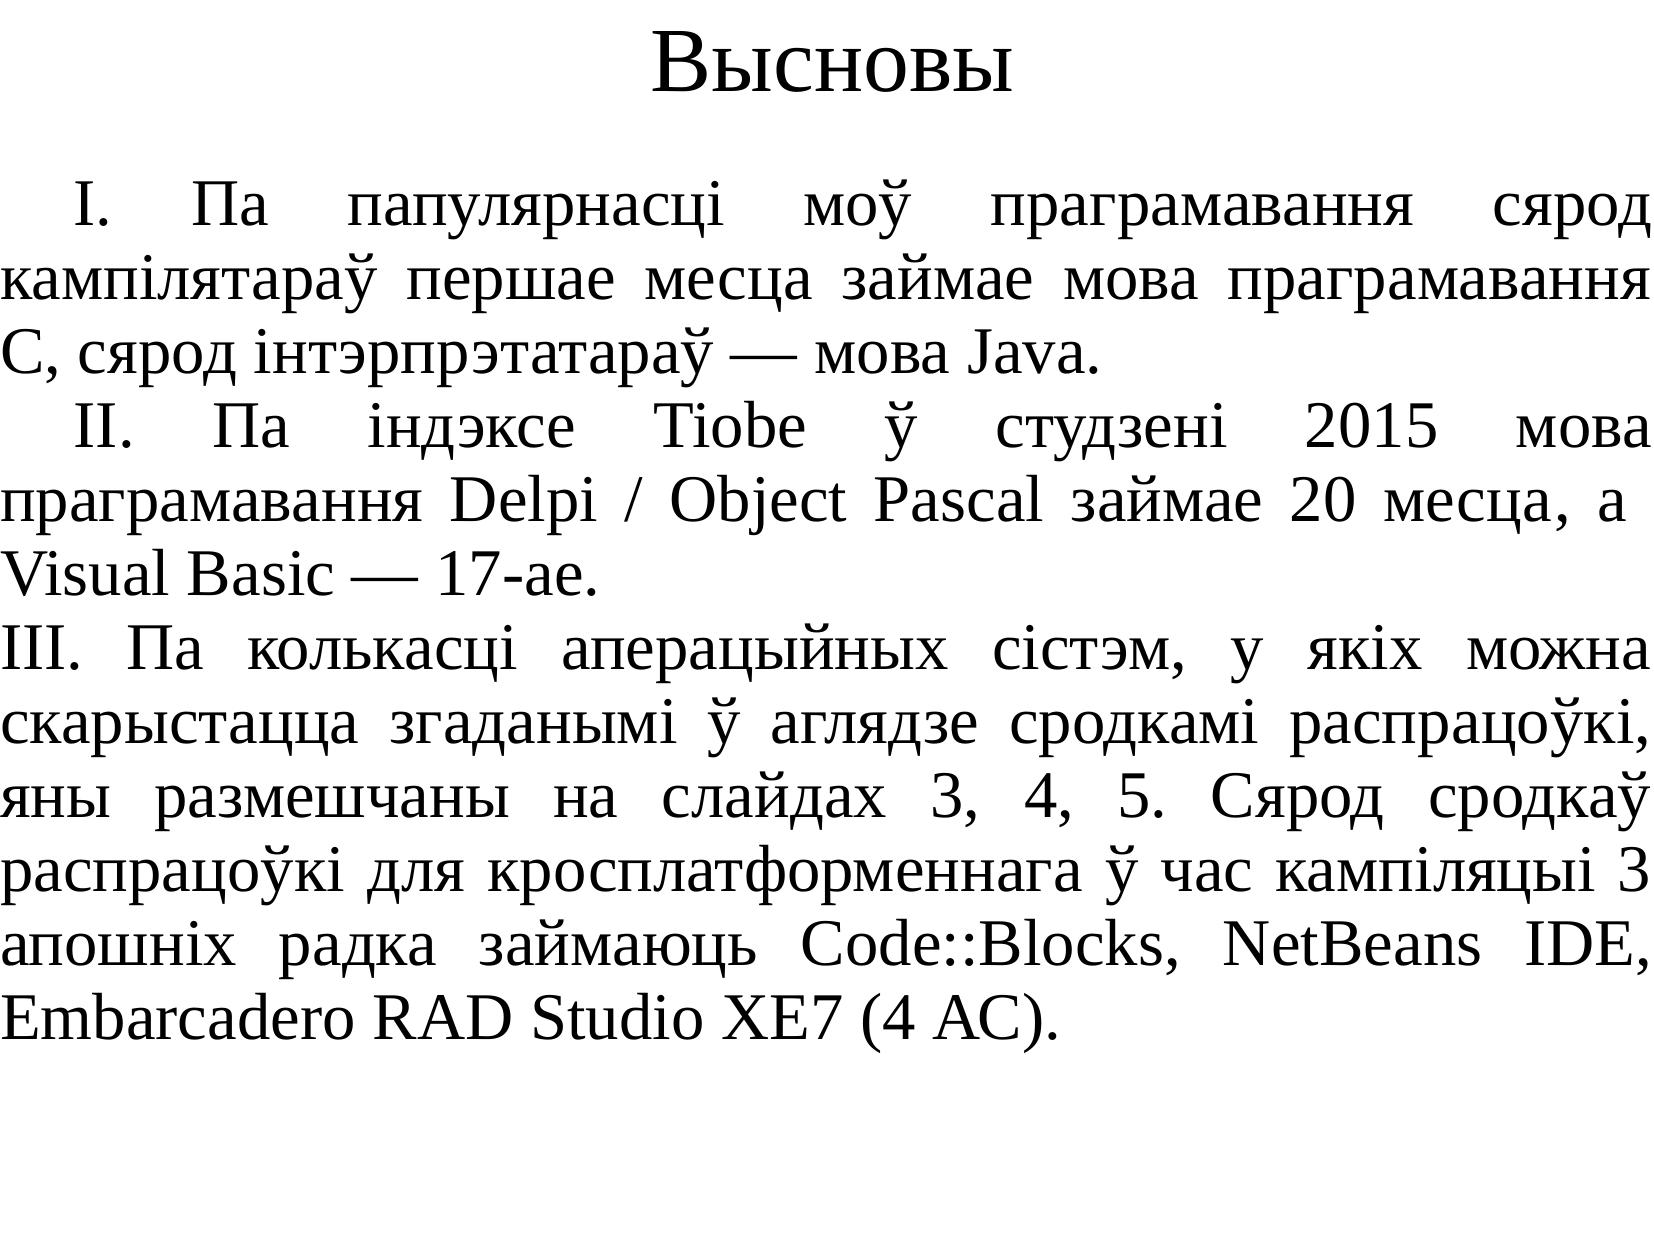

# Высновы
	І. Па папулярнасці моў праграмавання сярод кампілятараў першае месца займае мова праграмавання C, сярод інтэрпрэтатараў ― мова Java.
	ІІ. Па індэксе Tiobe ў студзені 2015 мова праграмавання Delpi / Object Pascal займае 20 месца, а Visual Basic ― 17-ае.
ІІІ. Па колькасці аперацыйных сістэм, у якіх можна скарыстацца згаданымі ў аглядзе сродкамі распрацоўкі, яны размешчаны на слайдах 3, 4, 5. Сярод сродкаў распрацоўкі для кросплатформеннага ў час кампіляцыі 3 апошніх радка займаюць Code::Blocks, NetBeans IDE, Embarcadero RAD Studio XE7 (4 АС).